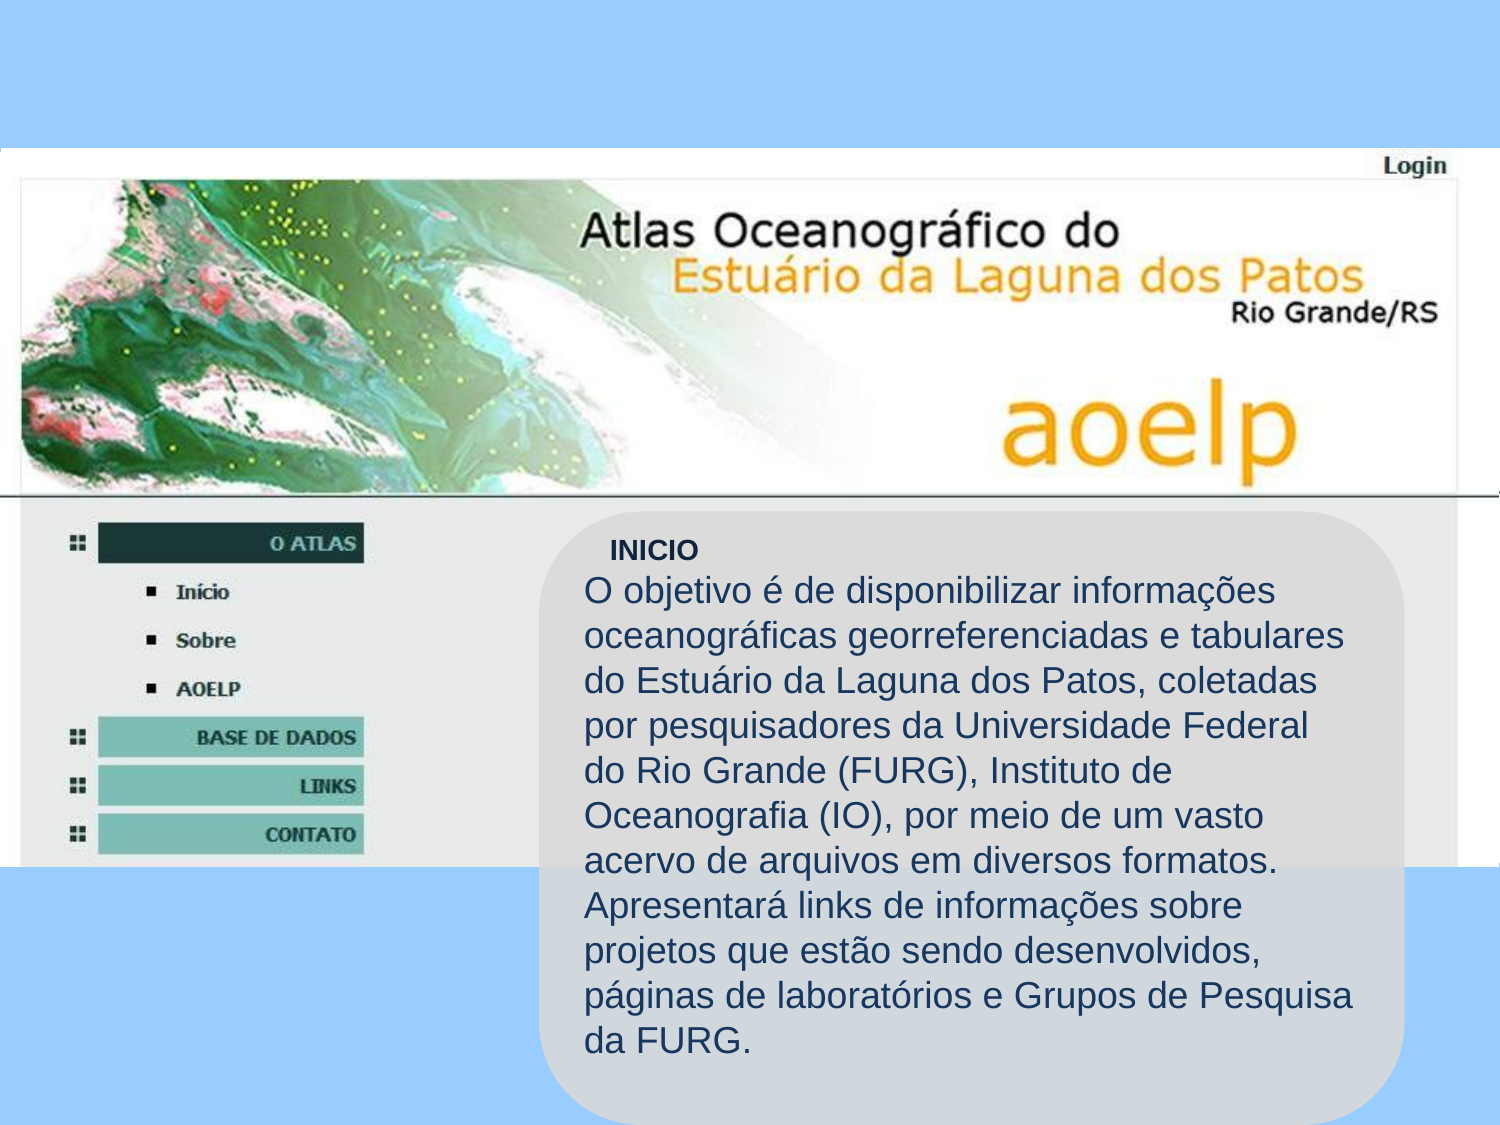

INICIO
O objetivo é de disponibilizar informações oceanográficas georreferenciadas e tabulares do Estuário da Laguna dos Patos, coletadas por pesquisadores da Universidade Federal do Rio Grande (FURG), Instituto de Oceanografia (IO), por meio de um vasto acervo de arquivos em diversos formatos.
Apresentará links de informações sobre projetos que estão sendo desenvolvidos, páginas de laboratórios e Grupos de Pesquisa da FURG.